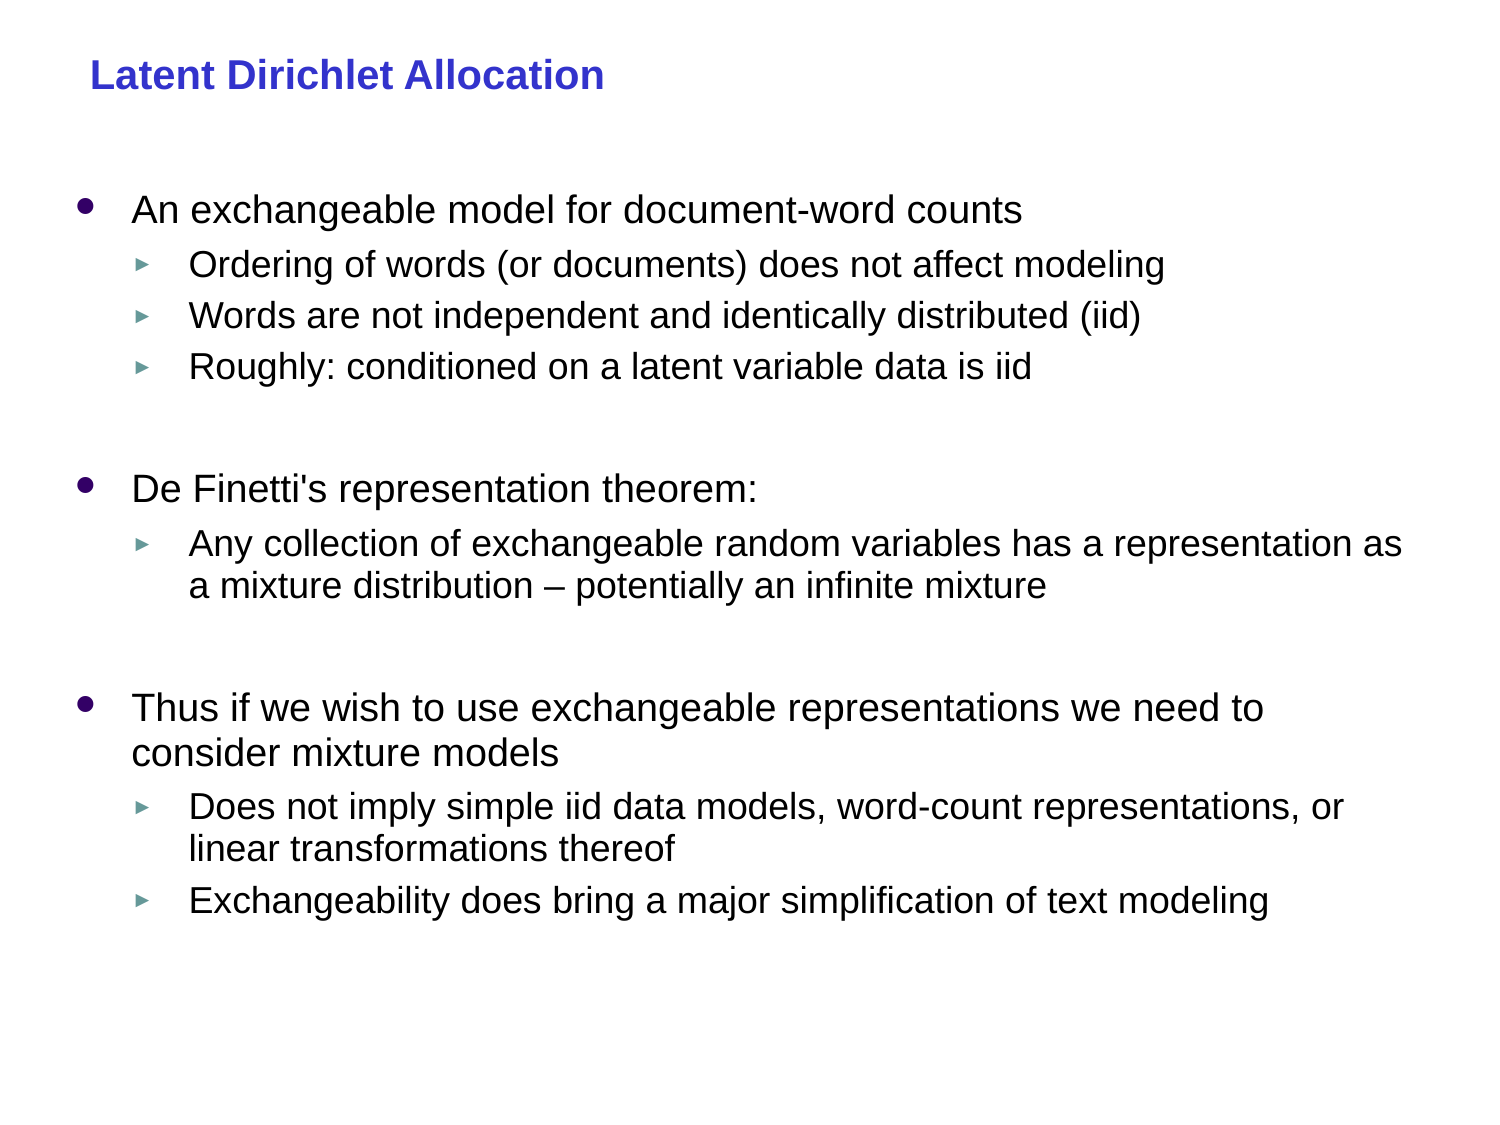

# Latent Dirichlet Allocation
An exchangeable model for document-word counts
Ordering of words (or documents) does not affect modeling
Words are not independent and identically distributed (iid)
Roughly: conditioned on a latent variable data is iid
De Finetti's representation theorem:
Any collection of exchangeable random variables has a representation as a mixture distribution – potentially an infinite mixture
Thus if we wish to use exchangeable representations we need to consider mixture models
Does not imply simple iid data models, word-count representations, or linear transformations thereof
Exchangeability does bring a major simplification of text modeling